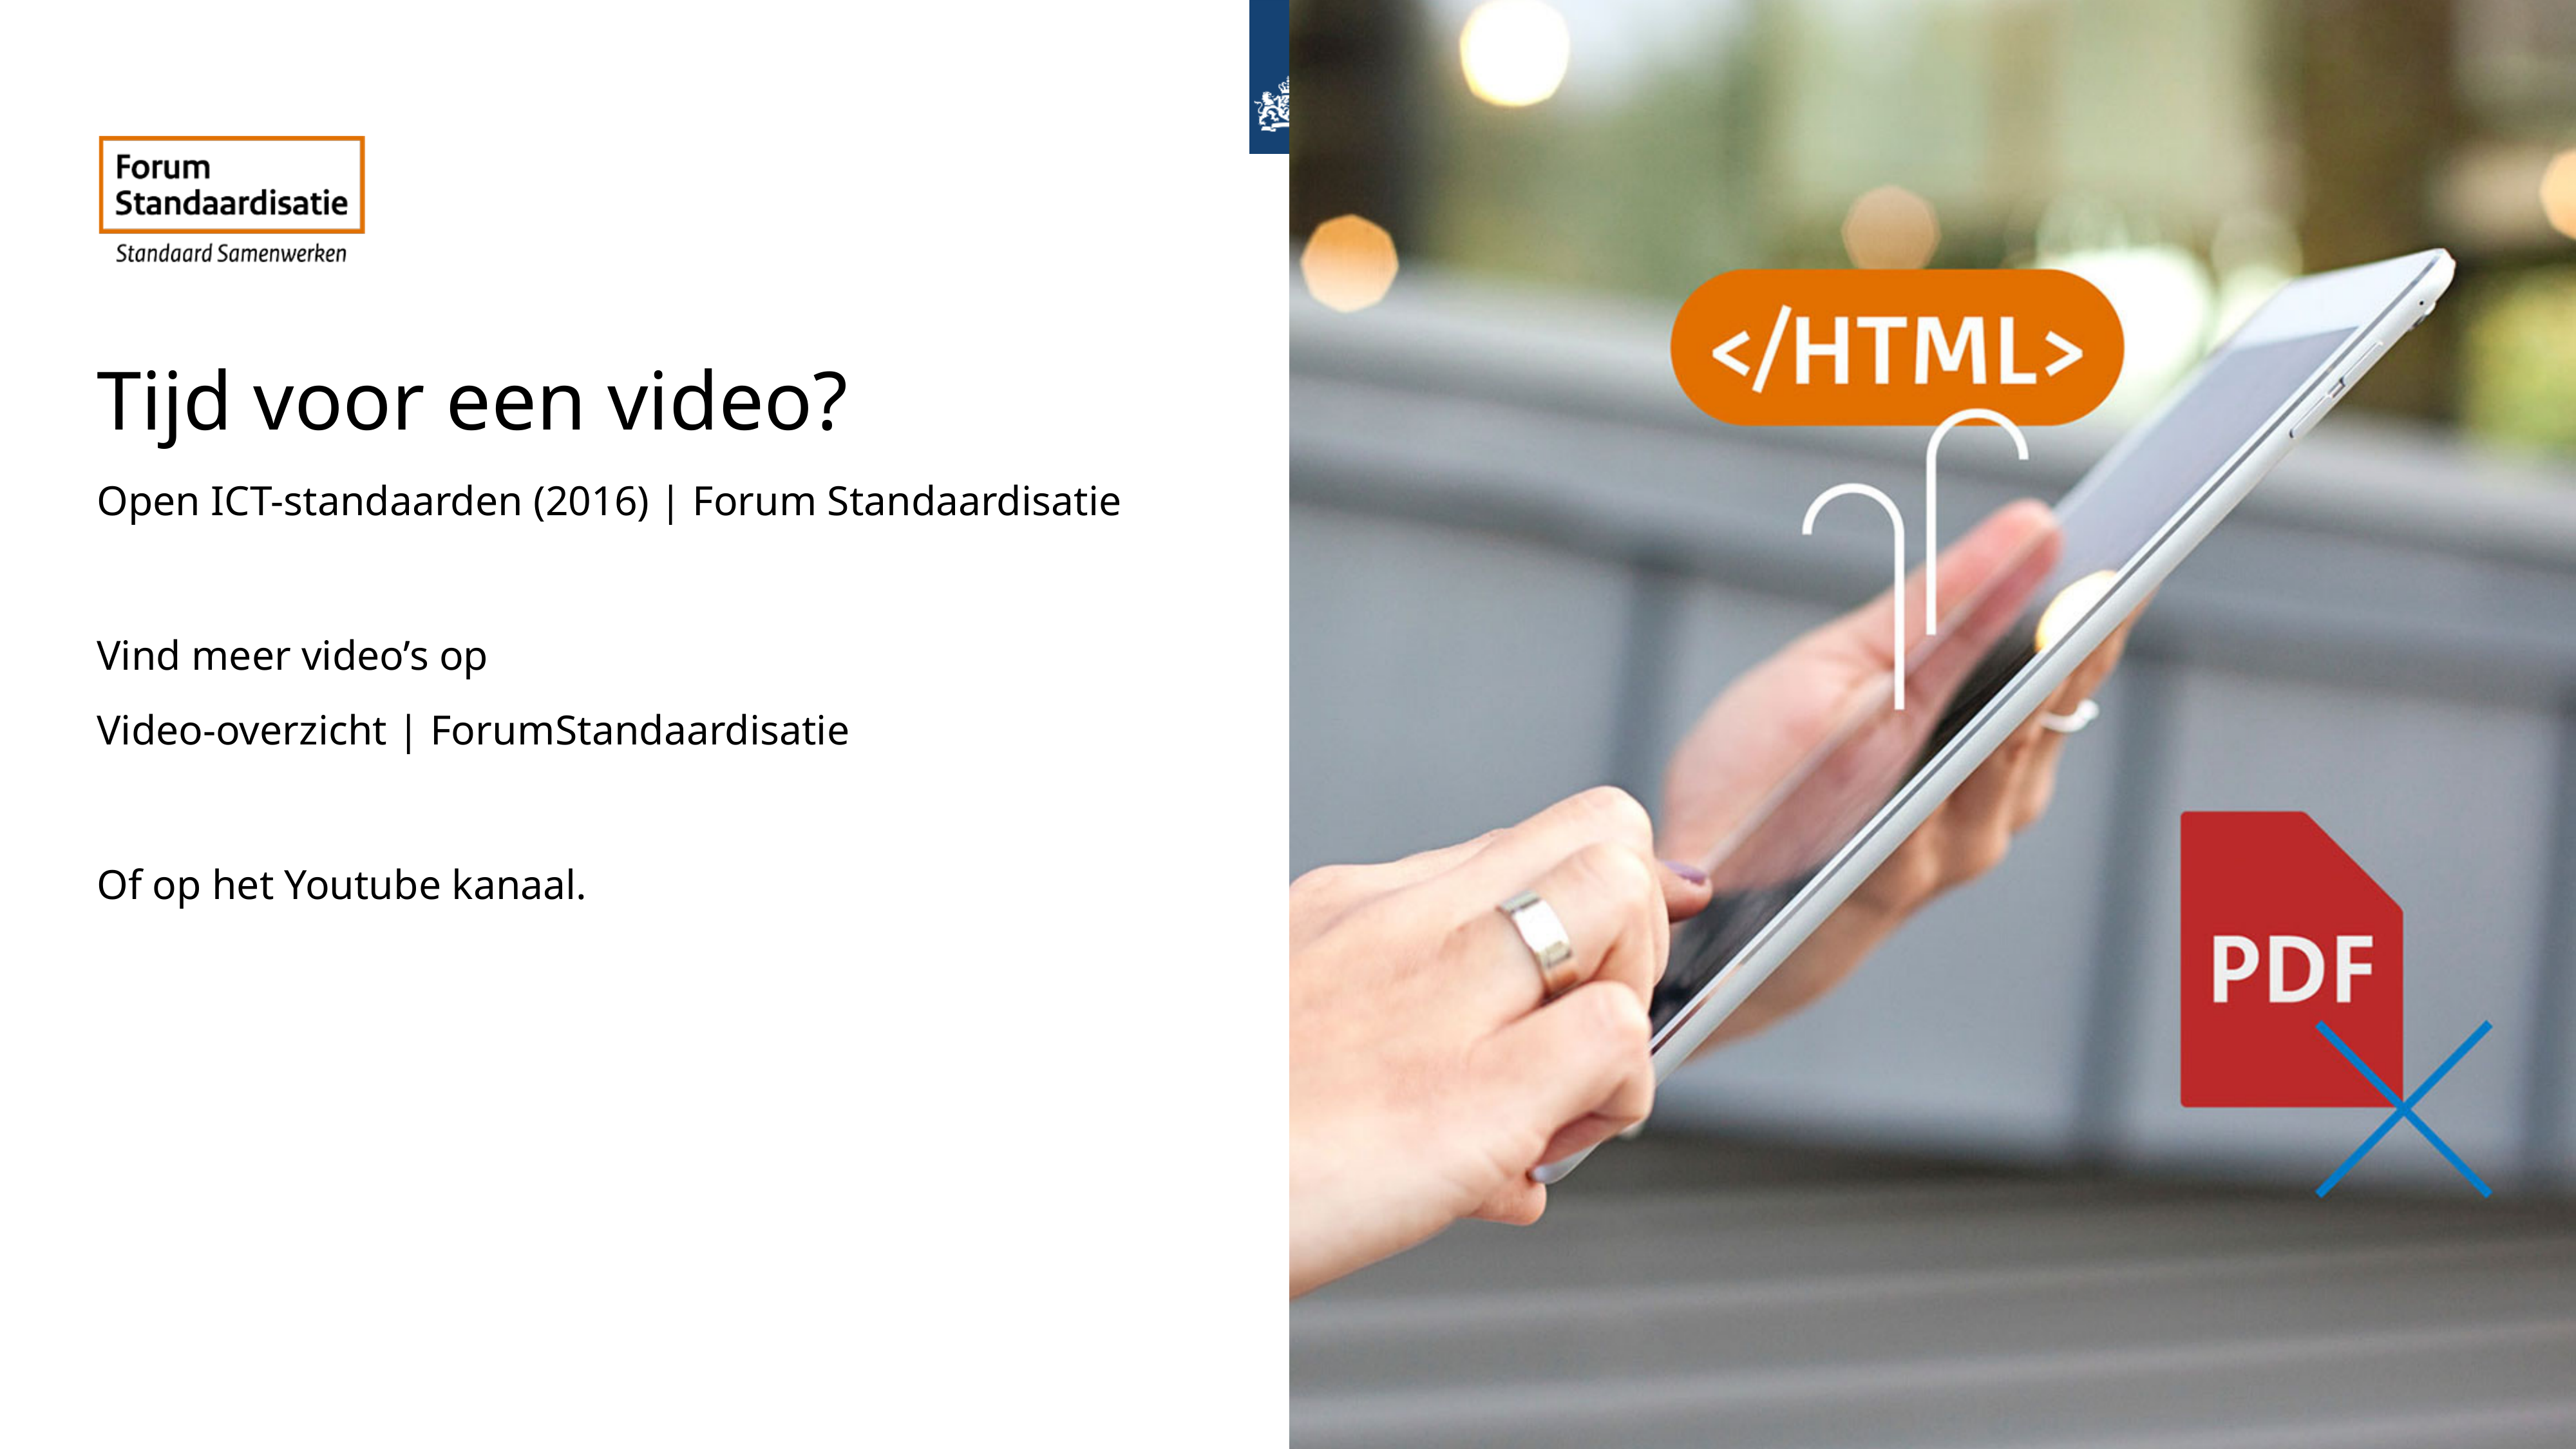

# Tijd voor een video?
Open ICT-standaarden (2016) | Forum Standaardisatie
Vind meer video’s op
Video-overzicht | ForumStandaardisatie
Of op het Youtube kanaal.